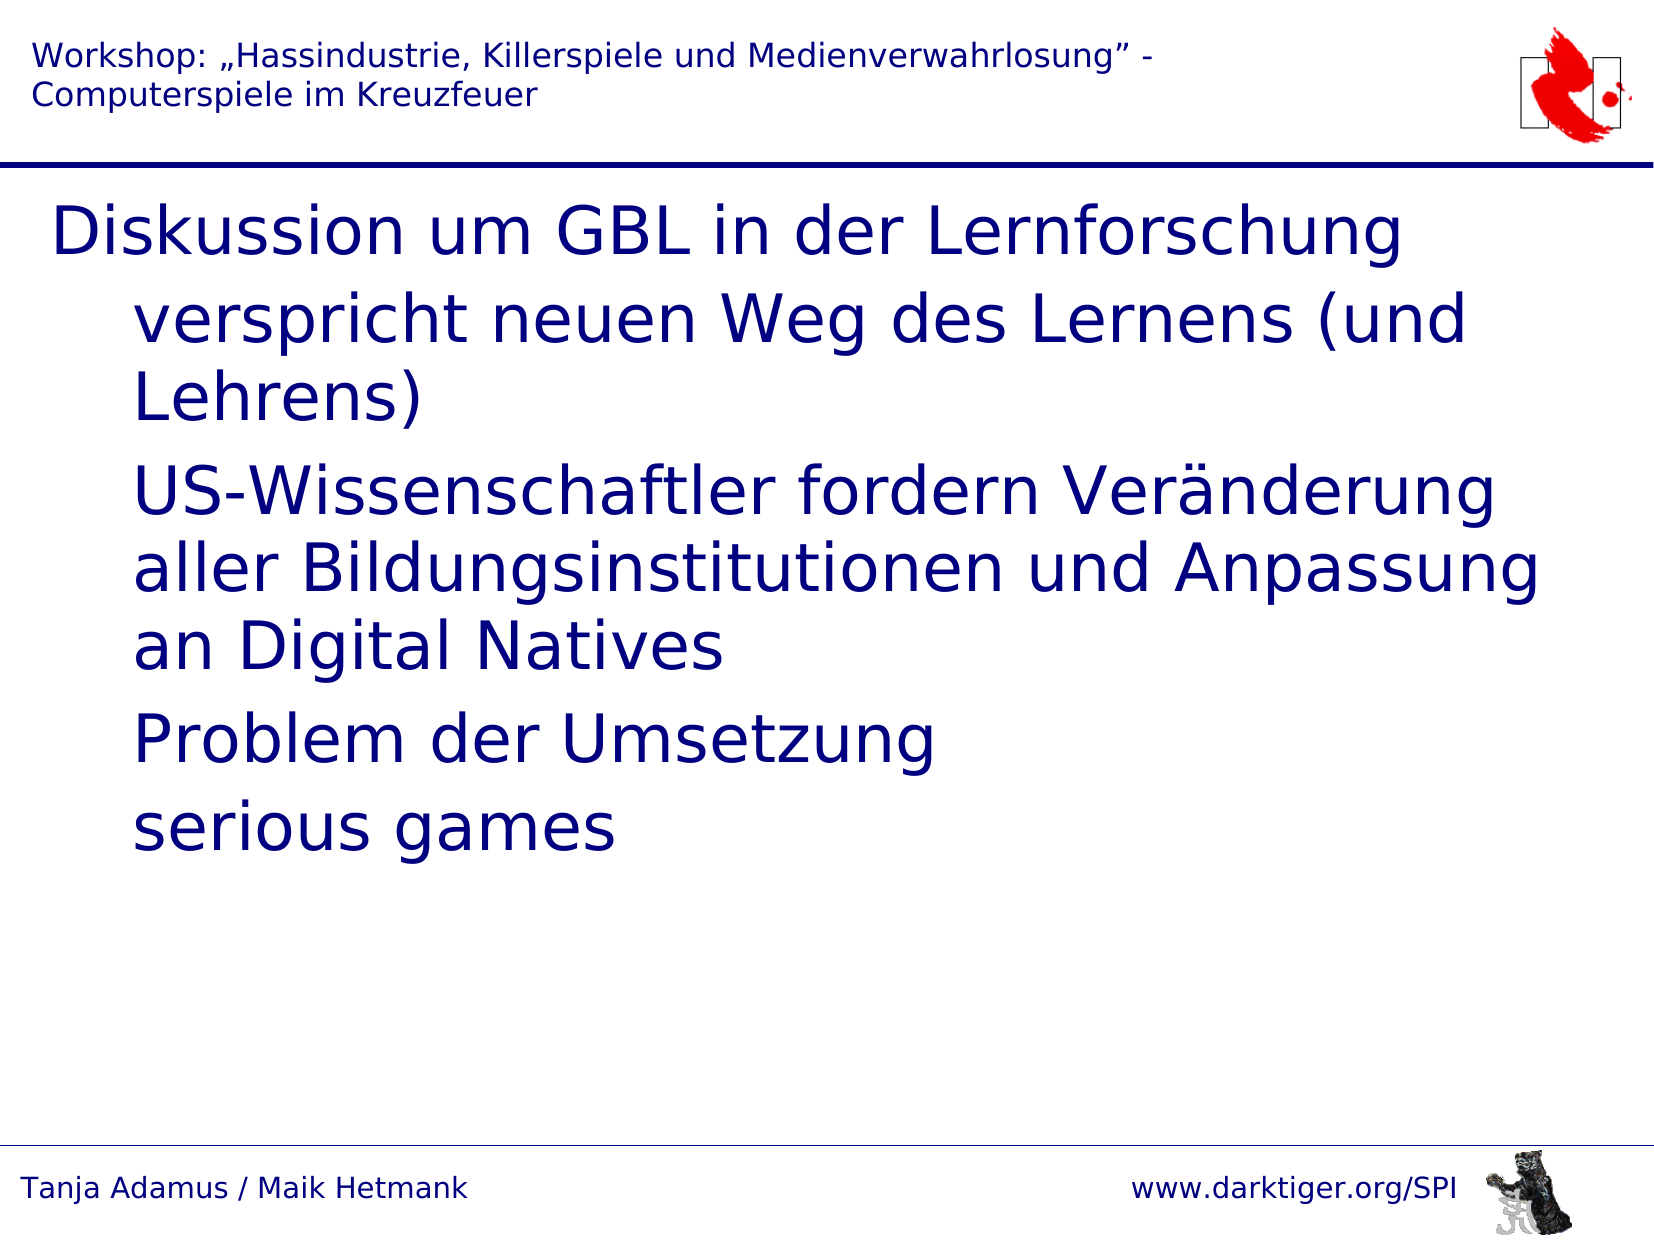

Workshop: „Hassindustrie, Killerspiele und Medienverwahrlosung” - Computerspiele im Kreuzfeuer
Diskussion um GBL in der Lernforschung
verspricht neuen Weg des Lernens (und Lehrens)
US-Wissenschaftler fordern Veränderung aller Bildungsinstitutionen und Anpassung an Digital Natives
Problem der Umsetzung
serious games